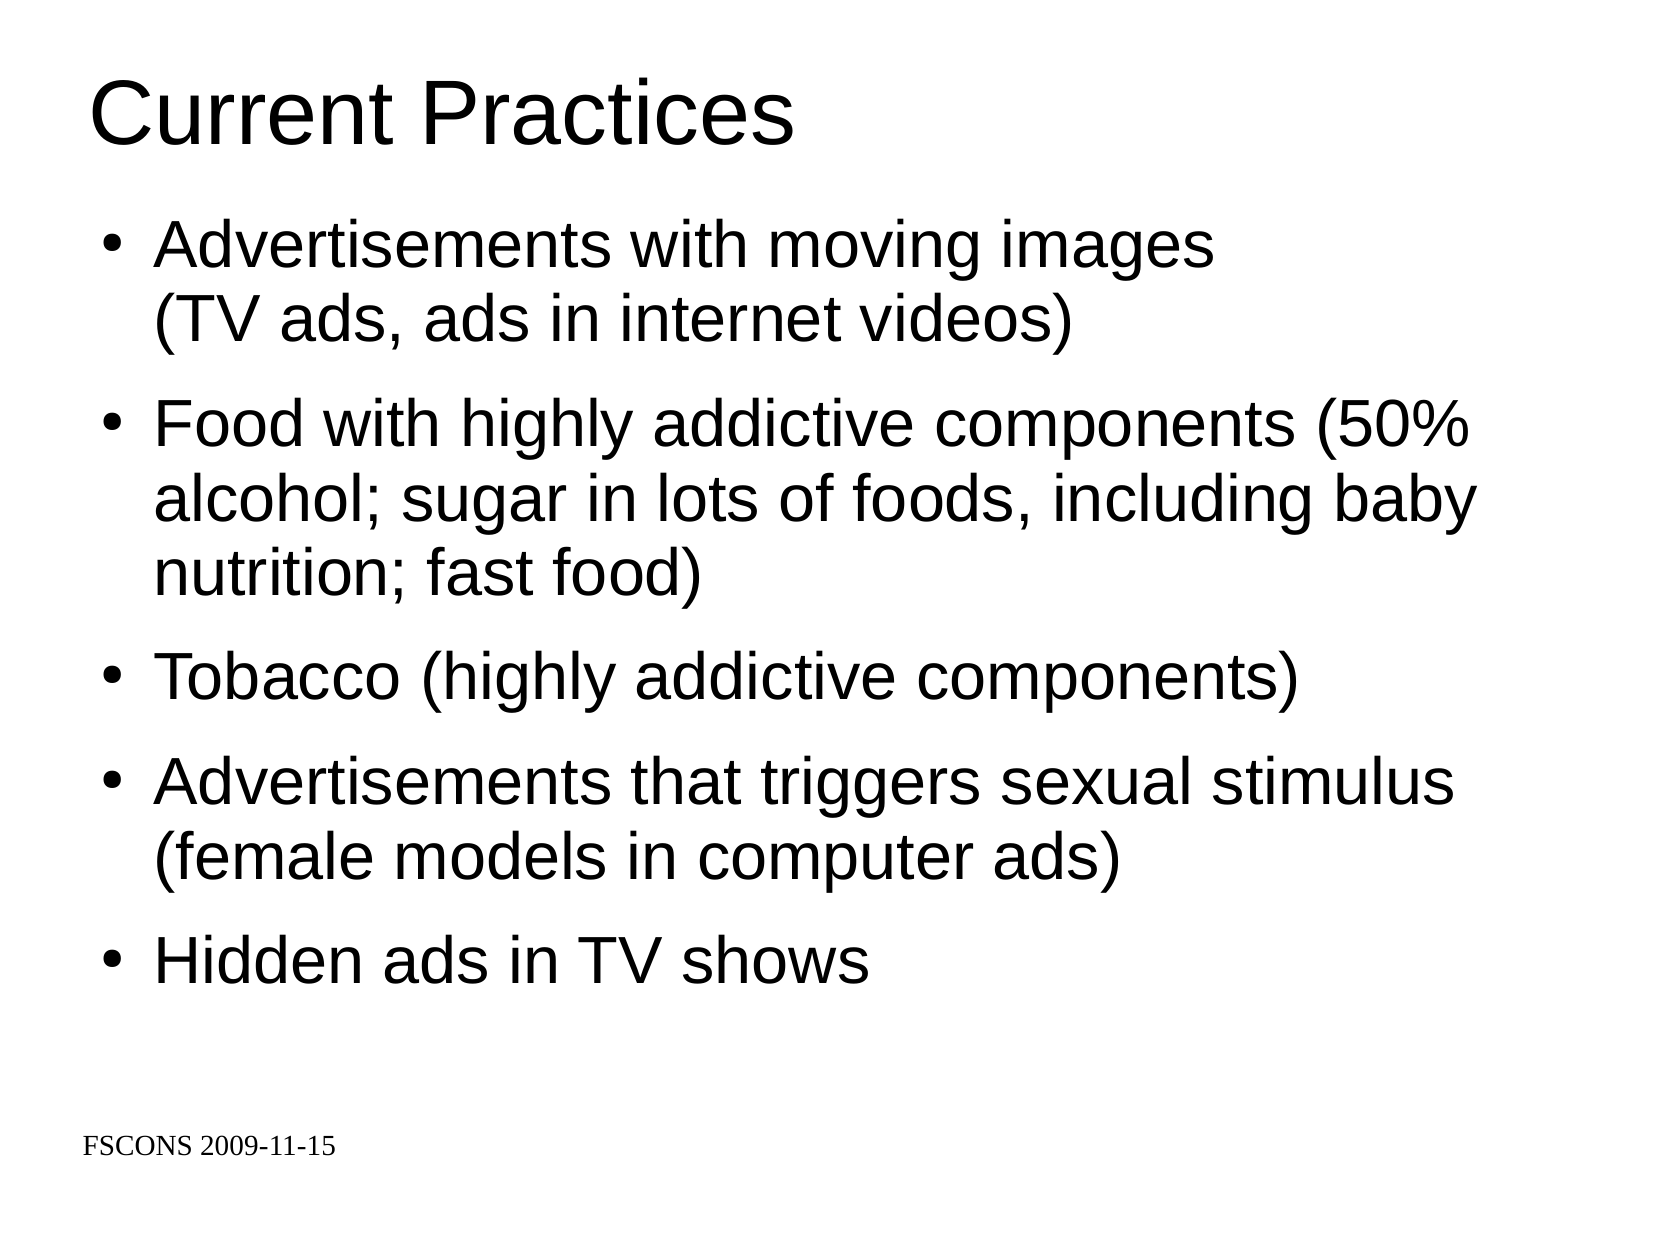

# Current Practices
Advertisements with moving images
(TV ads, ads in internet videos)
Food with highly addictive components (50% alcohol; sugar in lots of foods, including baby nutrition; fast food)
Tobacco (highly addictive components)
Advertisements that triggers sexual stimulus (female models in computer ads)
Hidden ads in TV shows